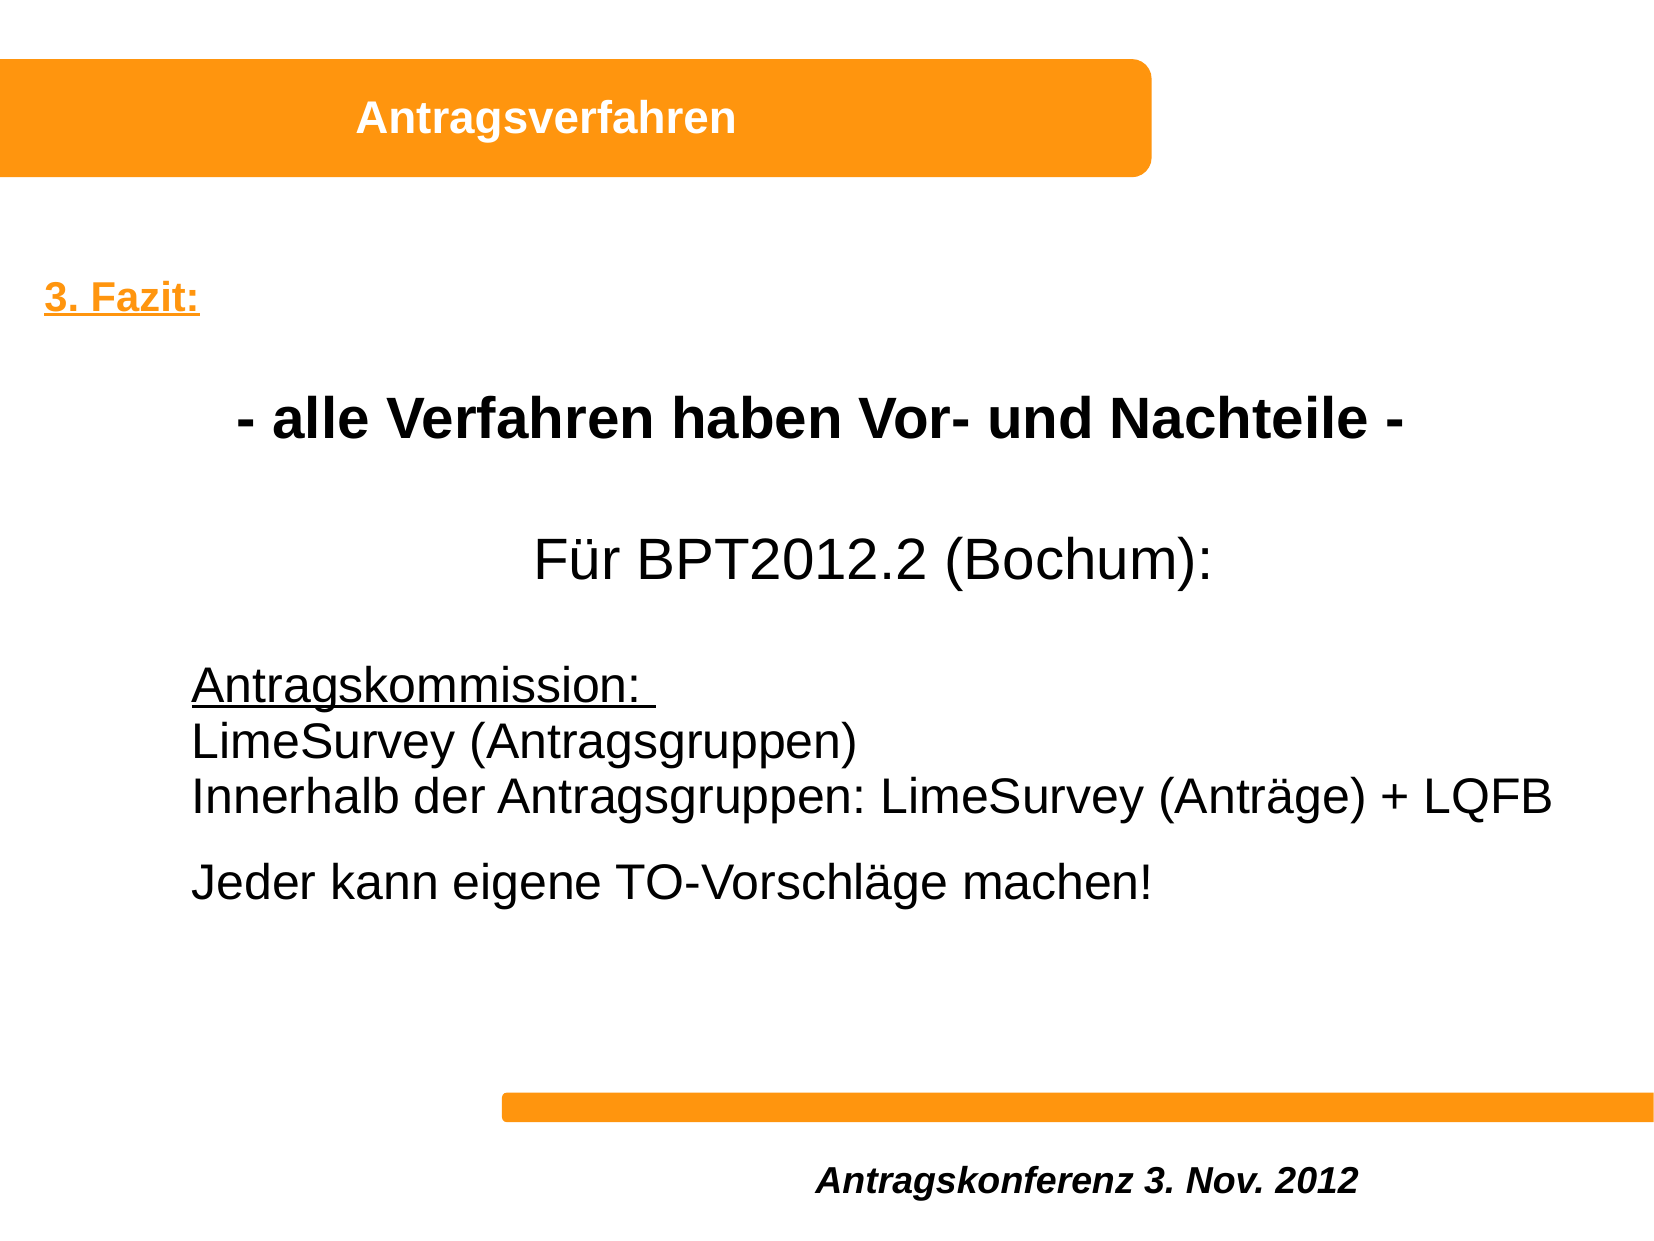

3. Fazit:
- alle Verfahren haben Vor- und Nachteile -
Für BPT2012.2 (Bochum):
Antragskommission:
LimeSurvey (Antragsgruppen)
Innerhalb der Antragsgruppen: LimeSurvey (Anträge) + LQFB
Jeder kann eigene TO-Vorschläge machen!